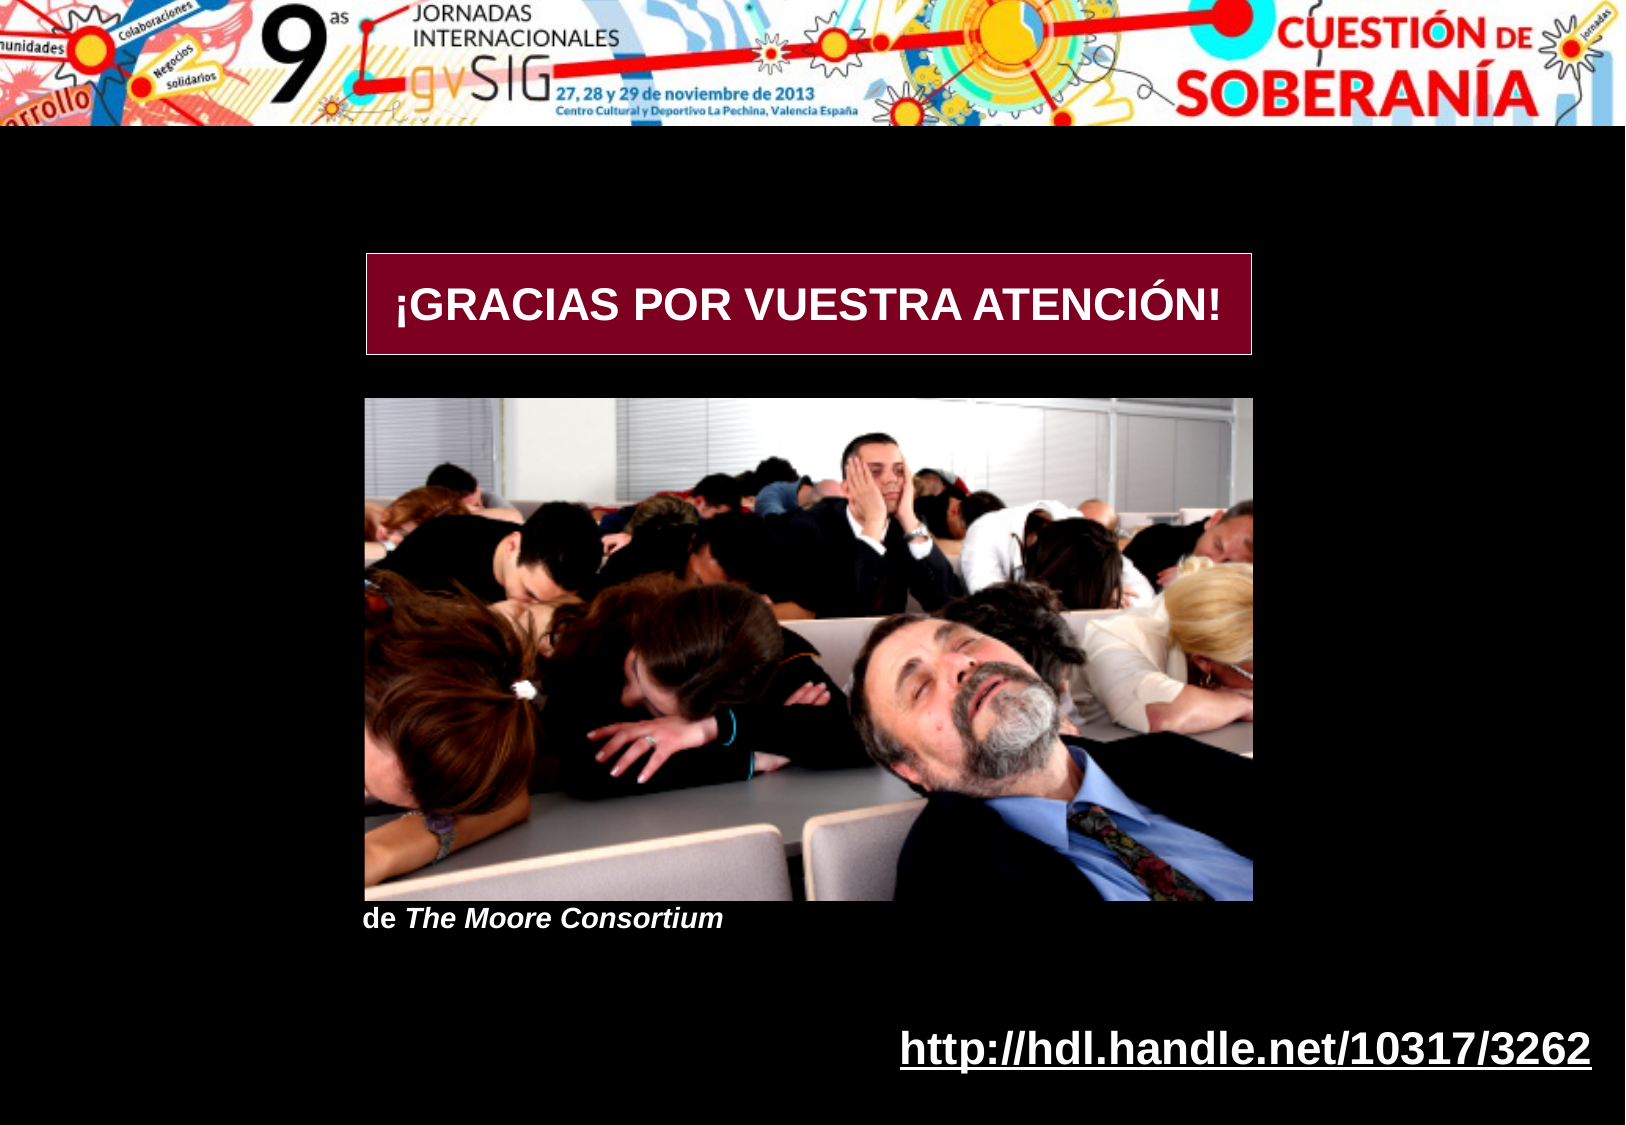

¡GRACIAS POR VUESTRA ATENCIÓN!
de The Moore Consortium
http://hdl.handle.net/10317/3262